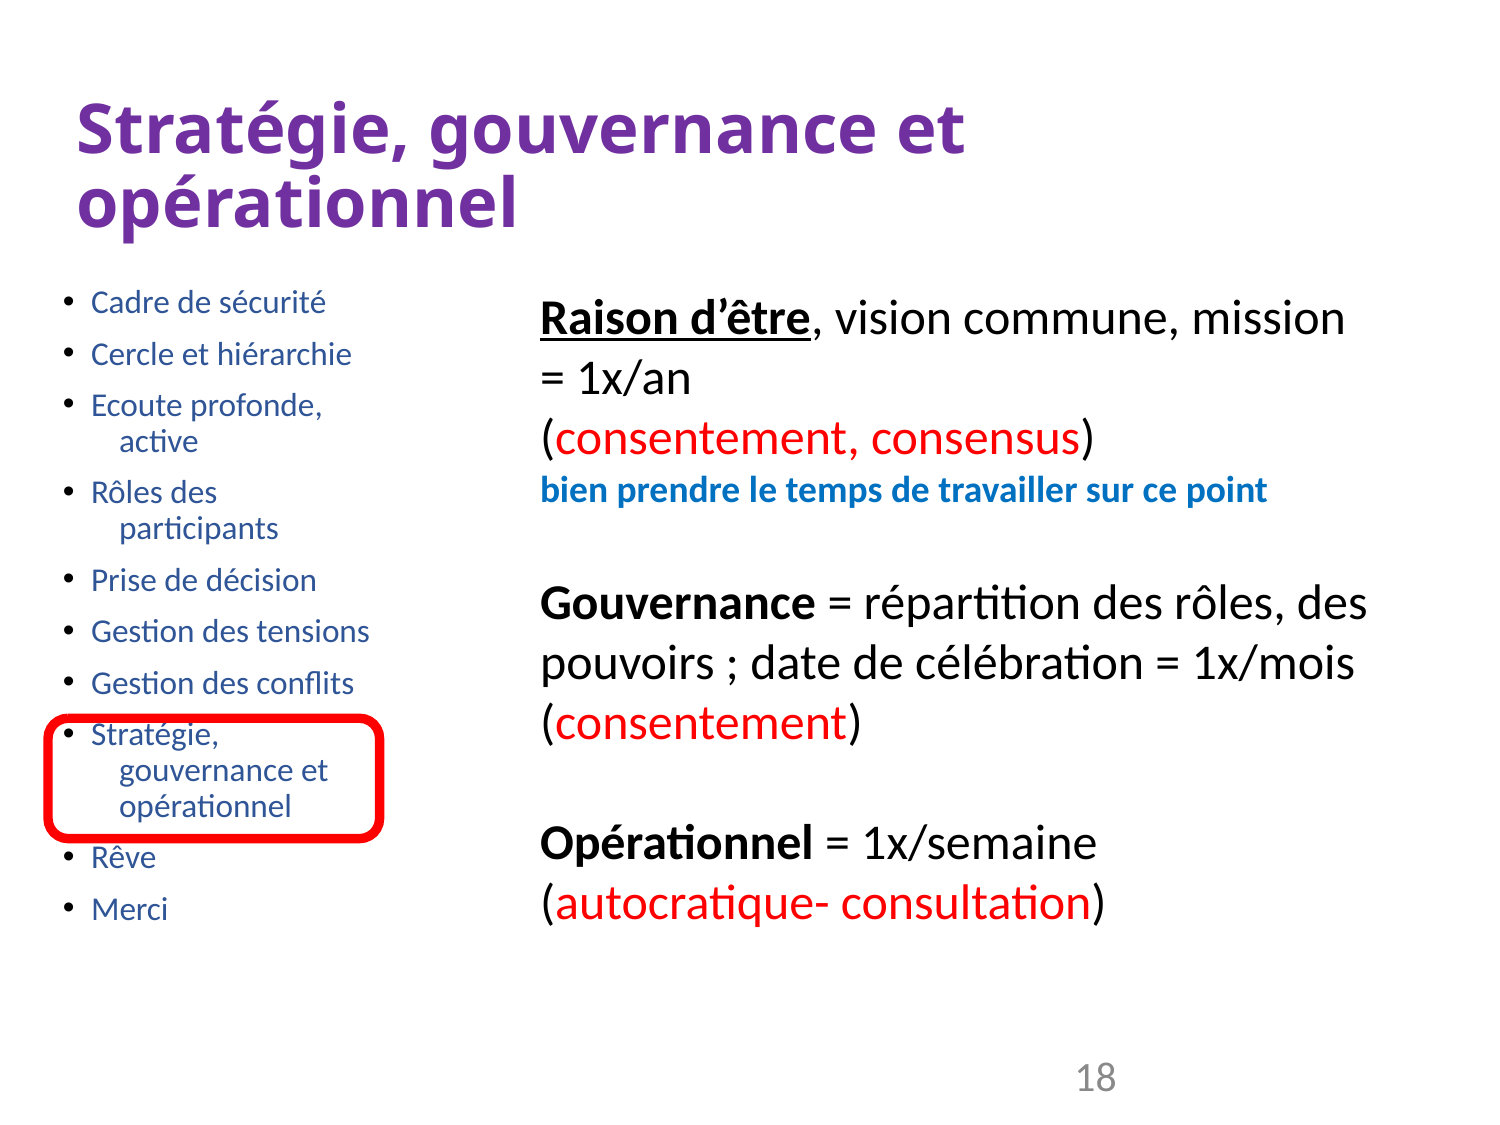

# Stratégie, gouvernance et opérationnel
Cadre de sécurité
Cercle et hiérarchie
Ecoute profonde, active
Rôles des participants
Prise de décision
Gestion des tensions
Gestion des conflits
Stratégie, gouvernance et opérationnel
Rêve
Merci
Raison d’être, vision commune, mission = 1x/an
(consentement, consensus)
bien prendre le temps de travailler sur ce point
Gouvernance = répartition des rôles, des pouvoirs ; date de célébration = 1x/mois (consentement)
Opérationnel = 1x/semaine (autocratique- consultation)